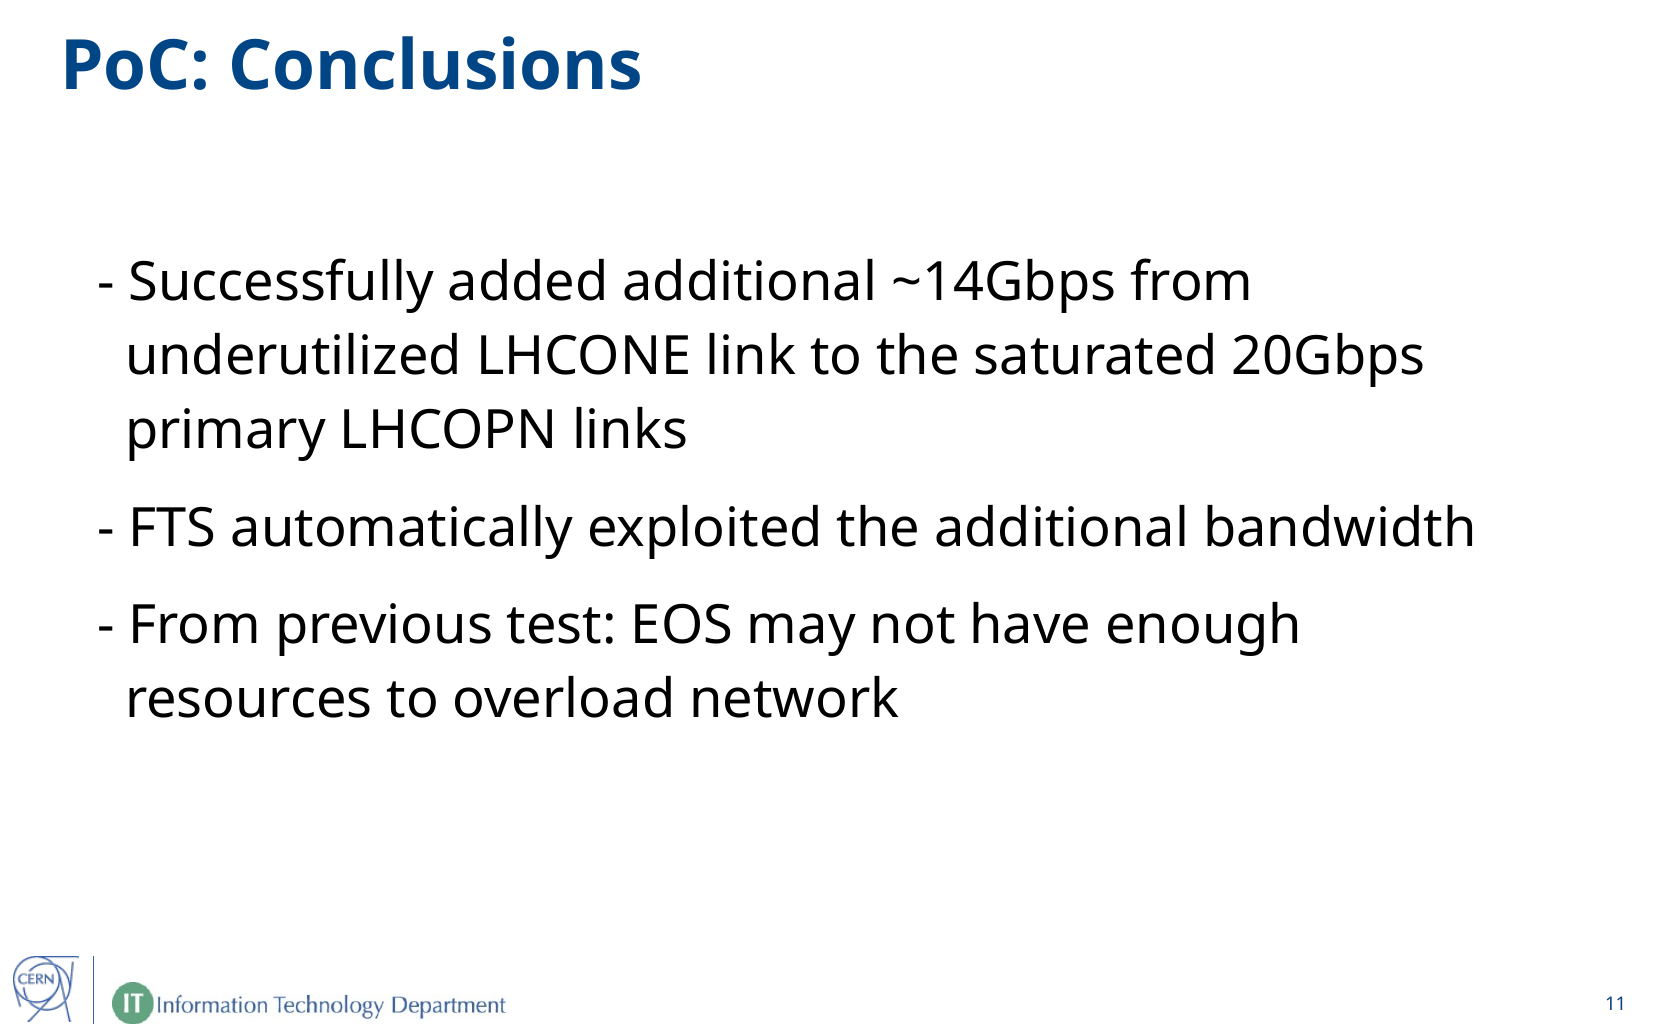

# PoC: Conclusions
- Successfully added additional ~14Gbps from underutilized LHCONE link to the saturated 20Gbps primary LHCOPN links
- FTS automatically exploited the additional bandwidth
- From previous test: EOS may not have enough resources to overload network